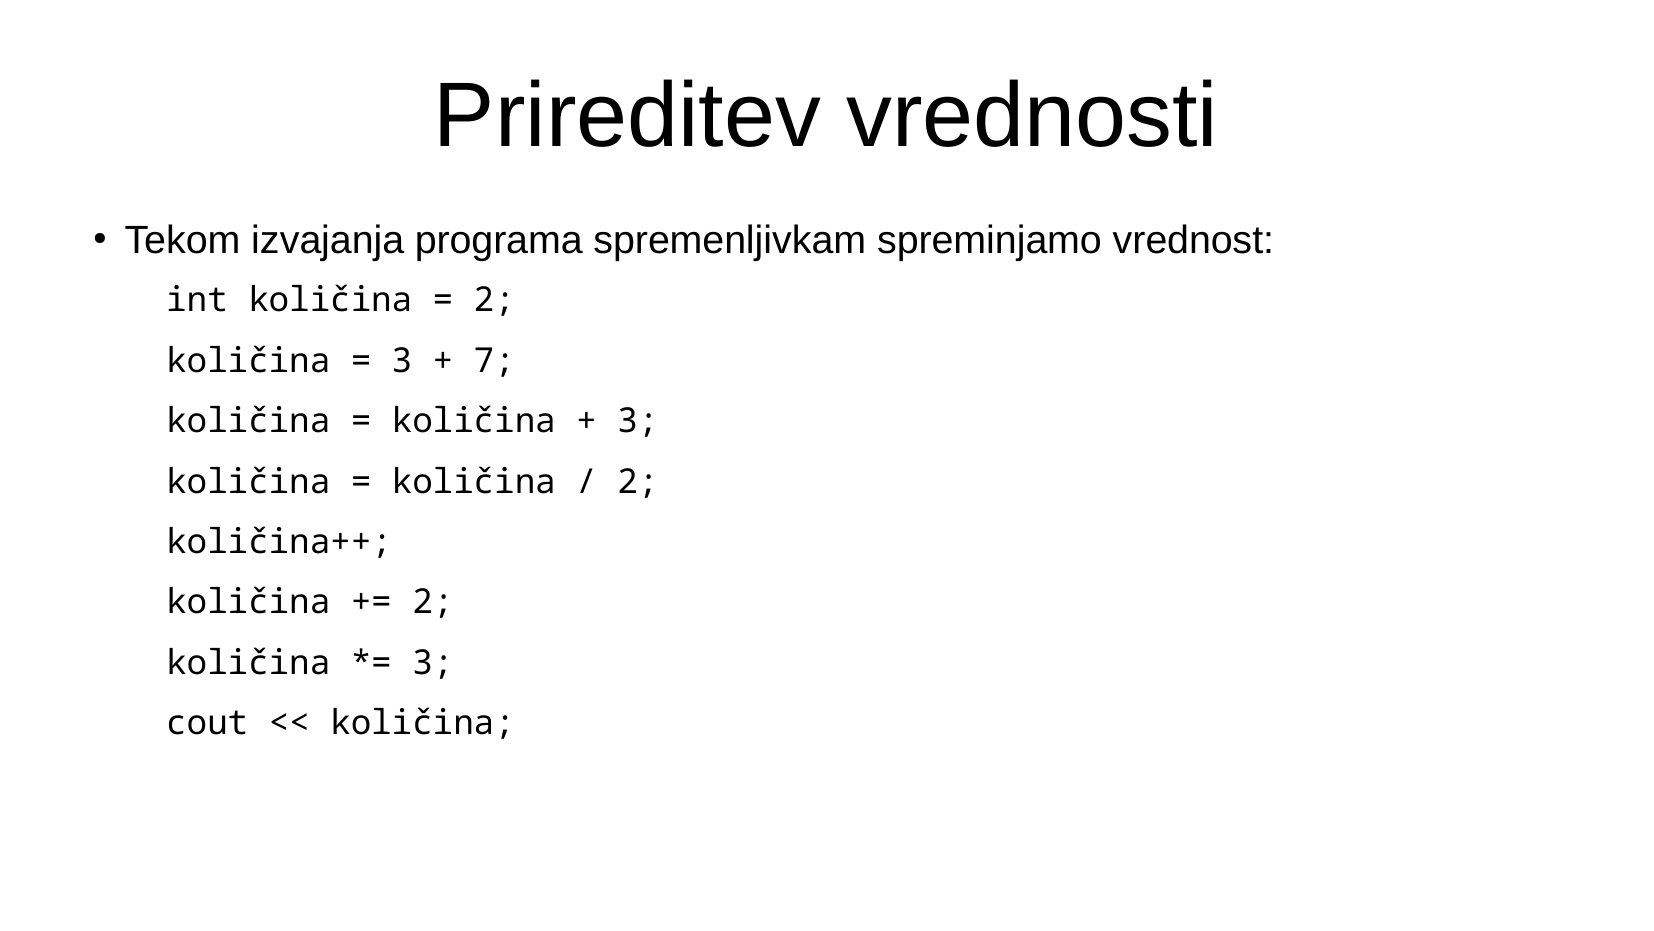

# Prireditev vrednosti
Tekom izvajanja programa spremenljivkam spreminjamo vrednost:
int količina = 2;
količina = 3 + 7;
količina = količina + 3;
količina = količina / 2;
količina++;
količina += 2;
količina *= 3;
cout << količina;